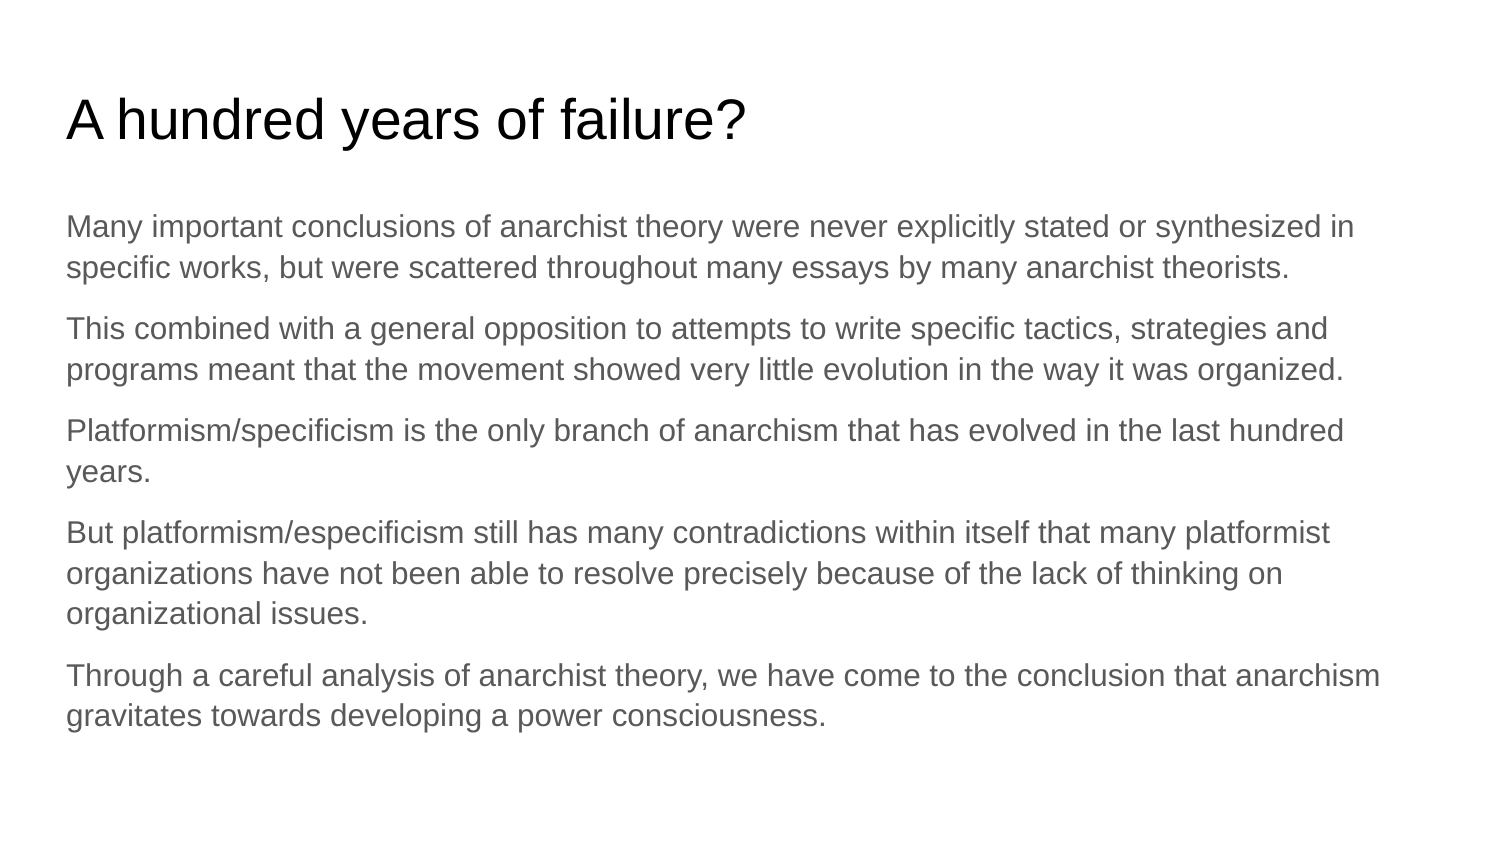

# A hundred years of failure?
Many important conclusions of anarchist theory were never explicitly stated or synthesized in specific works, but were scattered throughout many essays by many anarchist theorists.
This combined with a general opposition to attempts to write specific tactics, strategies and programs meant that the movement showed very little evolution in the way it was organized.
Platformism/specificism is the only branch of anarchism that has evolved in the last hundred years.
But platformism/especificism still has many contradictions within itself that many platformist organizations have not been able to resolve precisely because of the lack of thinking on organizational issues.
Through a careful analysis of anarchist theory, we have come to the conclusion that anarchism gravitates towards developing a power consciousness.